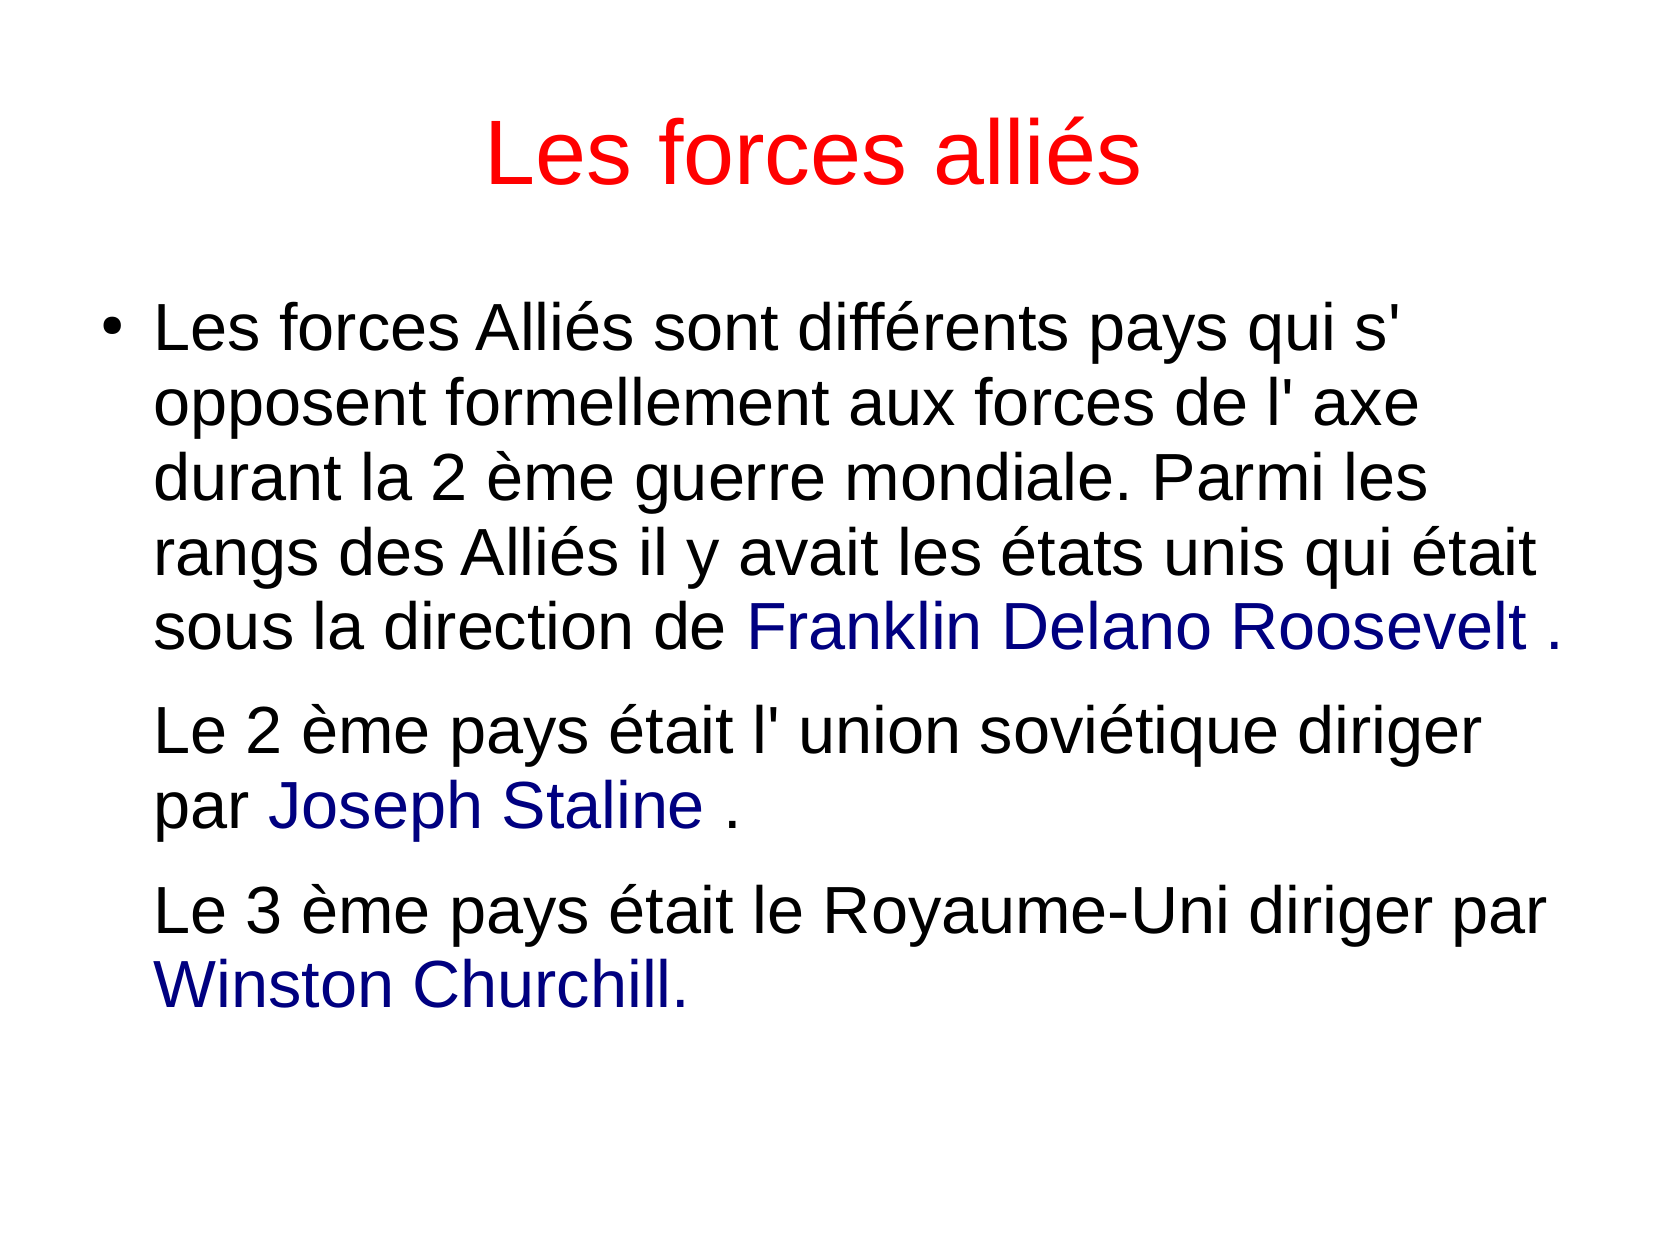

# Les forces alliés
Les forces Alliés sont différents pays qui s' opposent formellement aux forces de l' axe durant la 2 ème guerre mondiale. Parmi les rangs des Alliés il y avait les états unis qui était sous la direction de Franklin Delano Roosevelt .
Le 2 ème pays était l' union soviétique diriger par Joseph Staline .
Le 3 ème pays était le Royaume-Uni diriger par Winston Churchill.